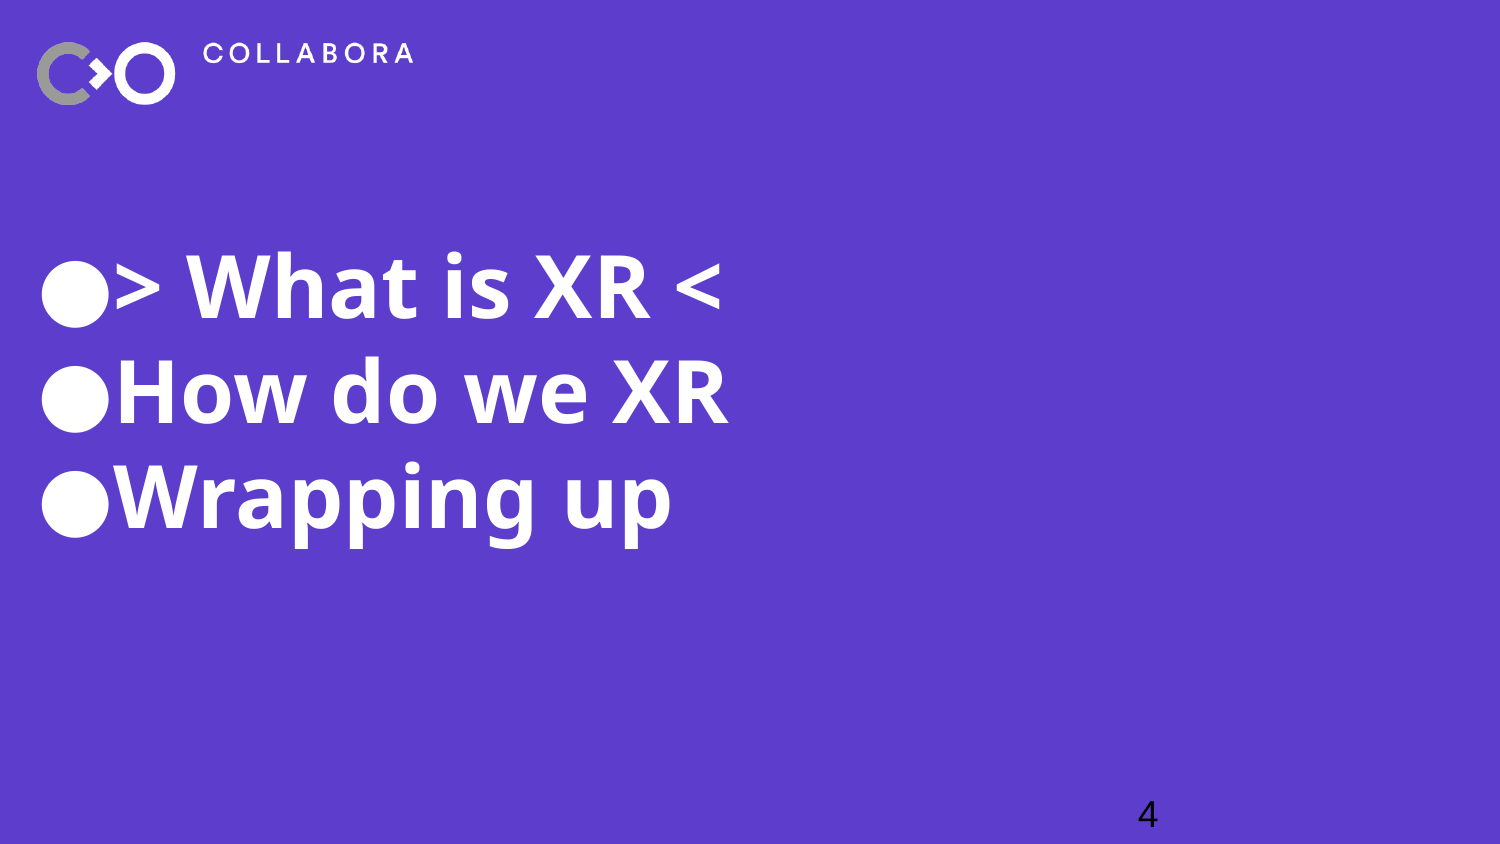

> What is XR <
How do we XR
Wrapping up